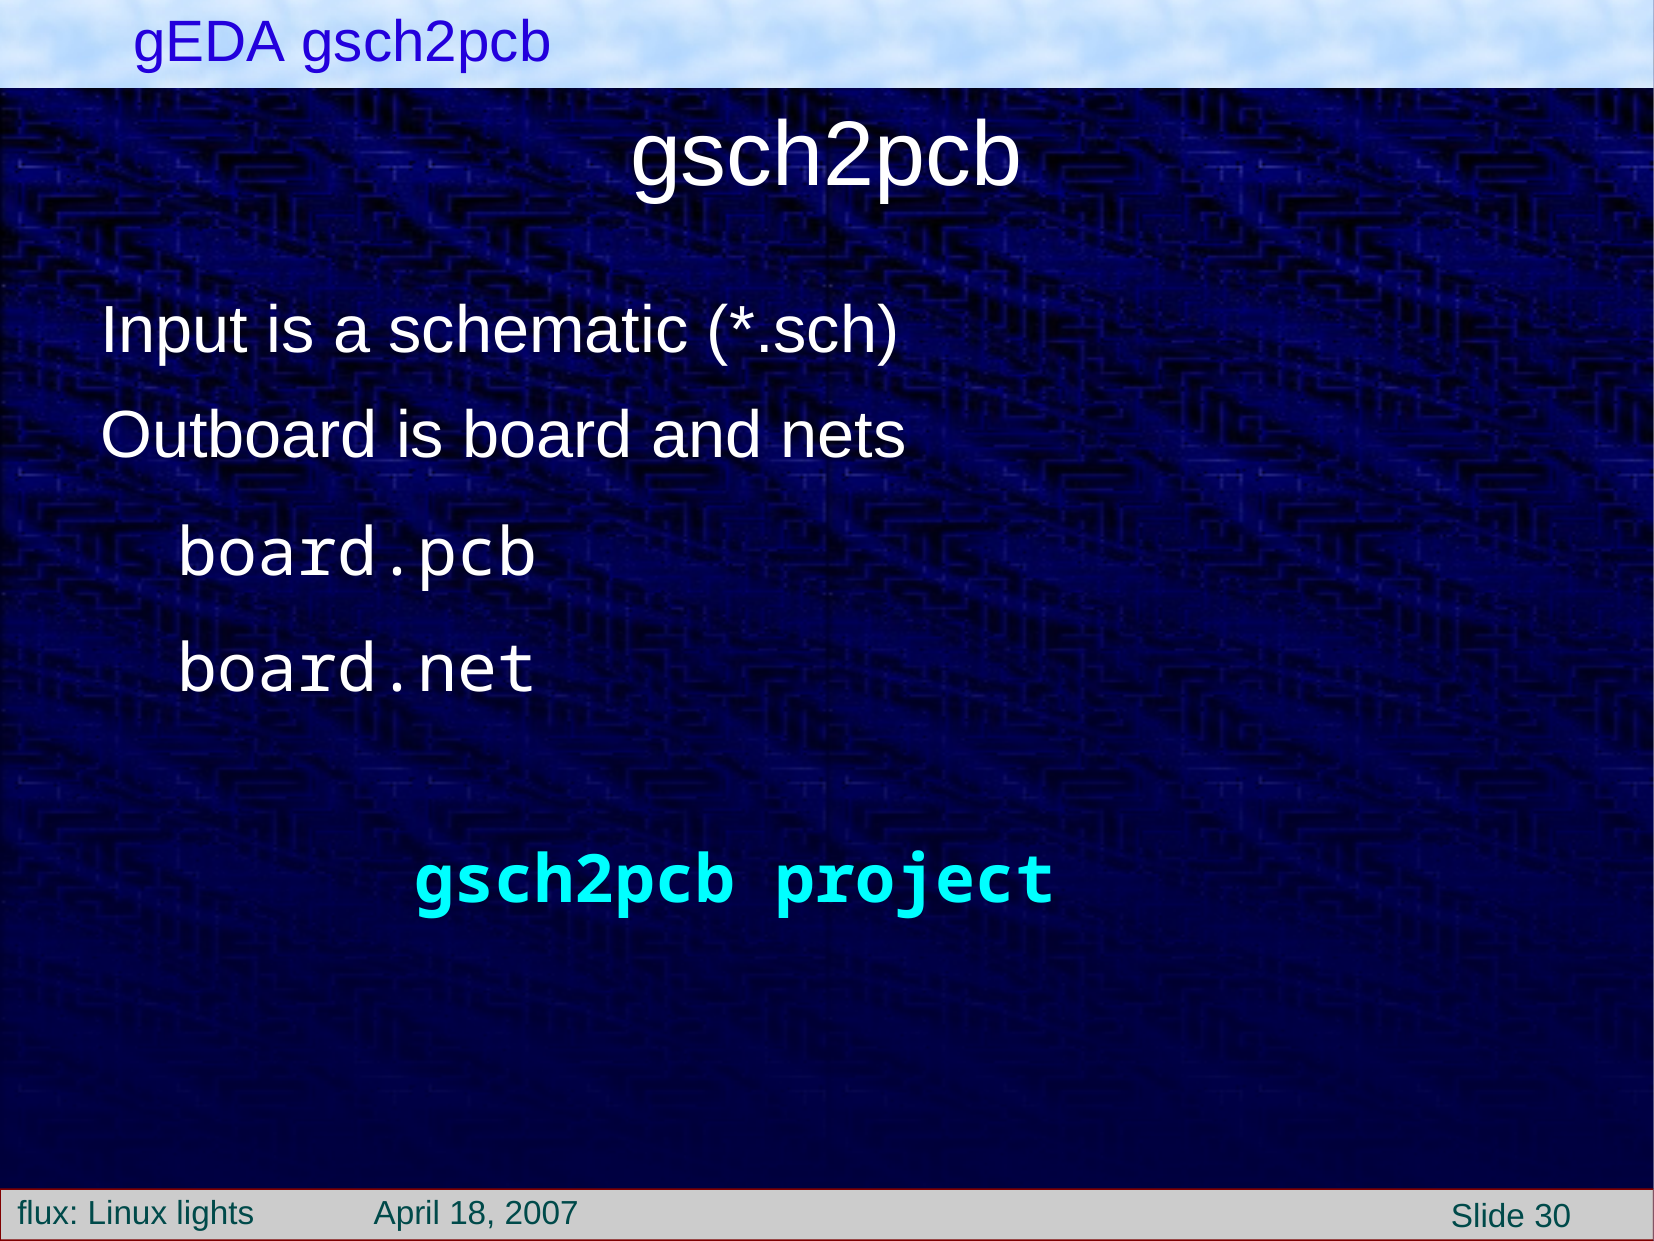

gEDA gsch2pcb
# gsch2pcb
Input is a schematic (*.sch)
Outboard is board and nets
board.pcb
board.net
gsch2pcb project
flux: Linux lights	April 18, 2007
Slide